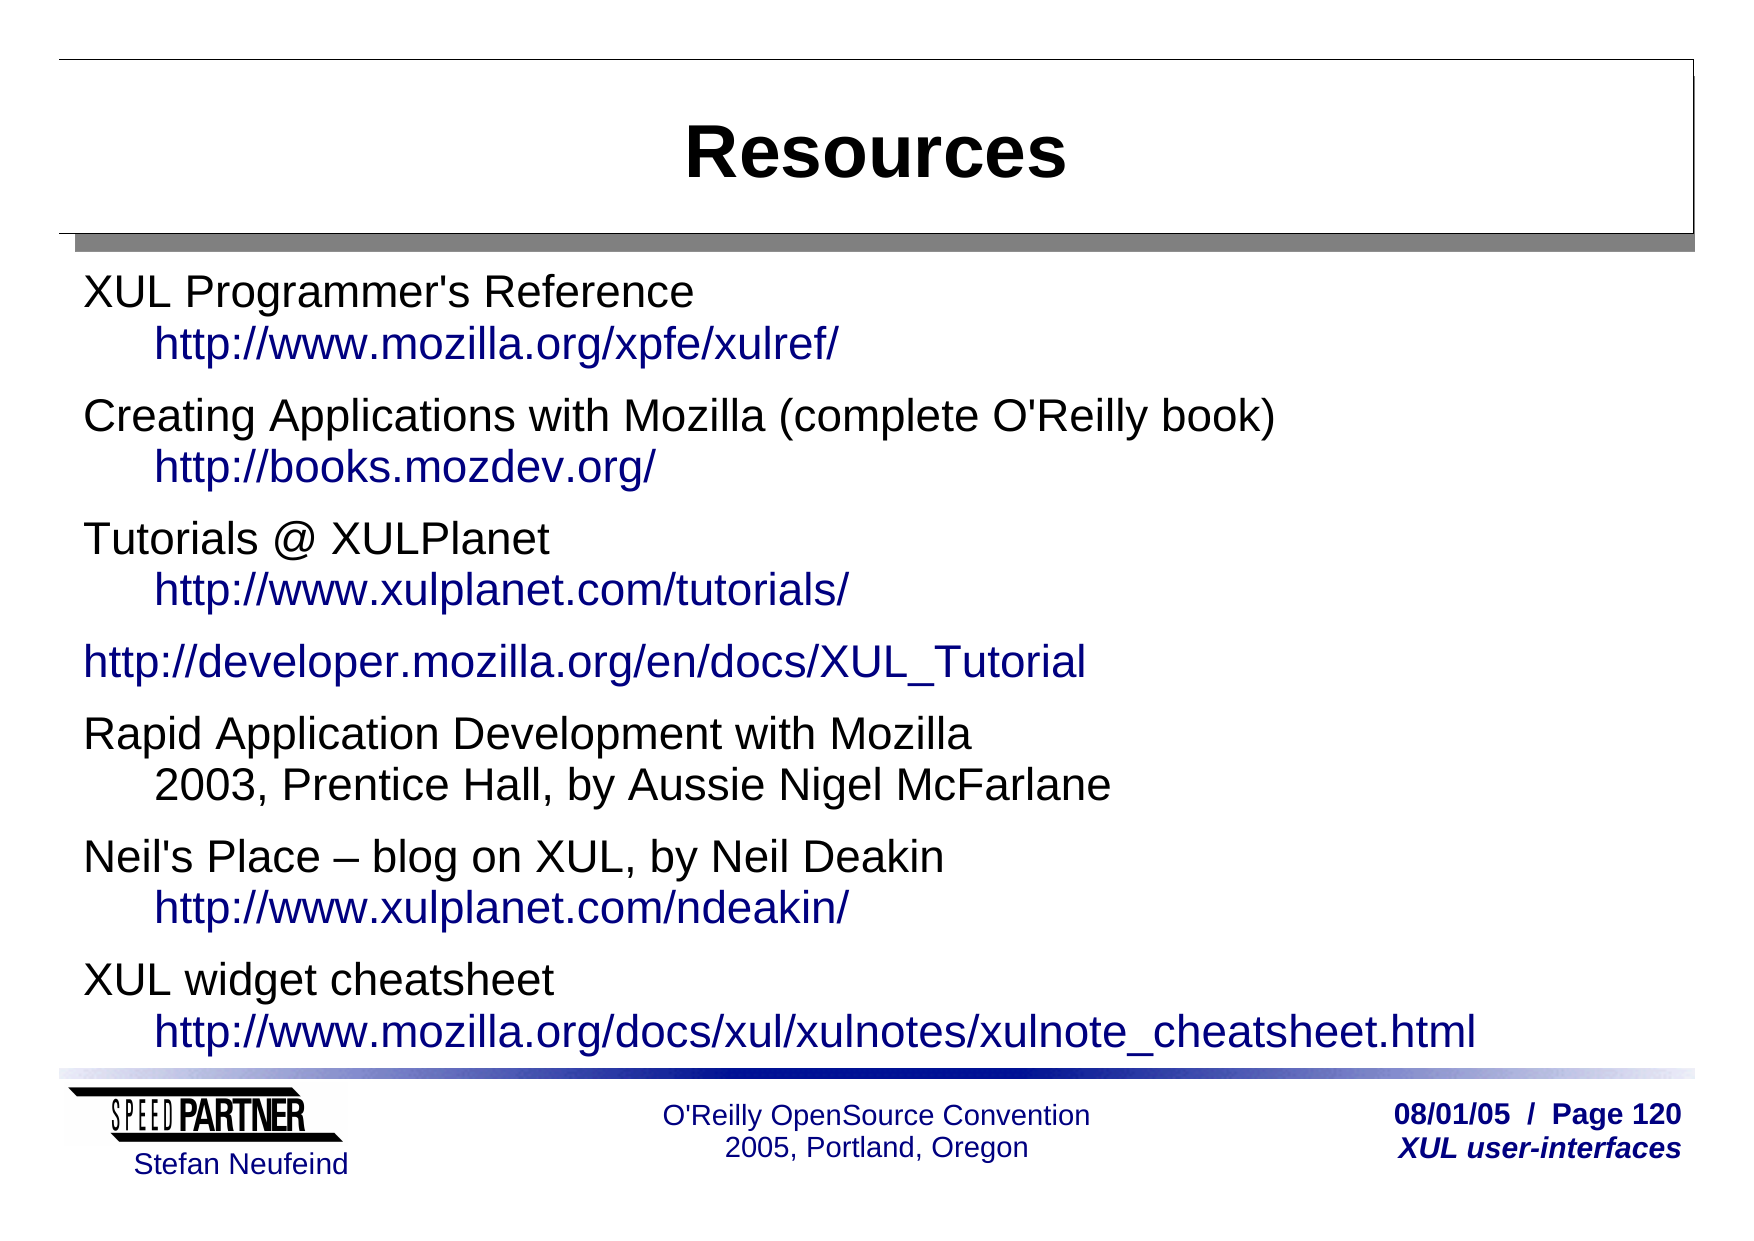

# Resources
XUL Programmer's Reference
http://www.mozilla.org/xpfe/xulref/
Creating Applications with Mozilla (complete O'Reilly book)http://books.mozdev.org/
Tutorials @ XULPlanet
http://www.xulplanet.com/tutorials/
http://developer.mozilla.org/en/docs/XUL_Tutorial
Rapid Application Development with Mozilla
2003, Prentice Hall, by Aussie Nigel McFarlane
Neil's Place – blog on XUL, by Neil Deakin
http://www.xulplanet.com/ndeakin/
XUL widget cheatsheet
http://www.mozilla.org/docs/xul/xulnotes/xulnote_cheatsheet.html